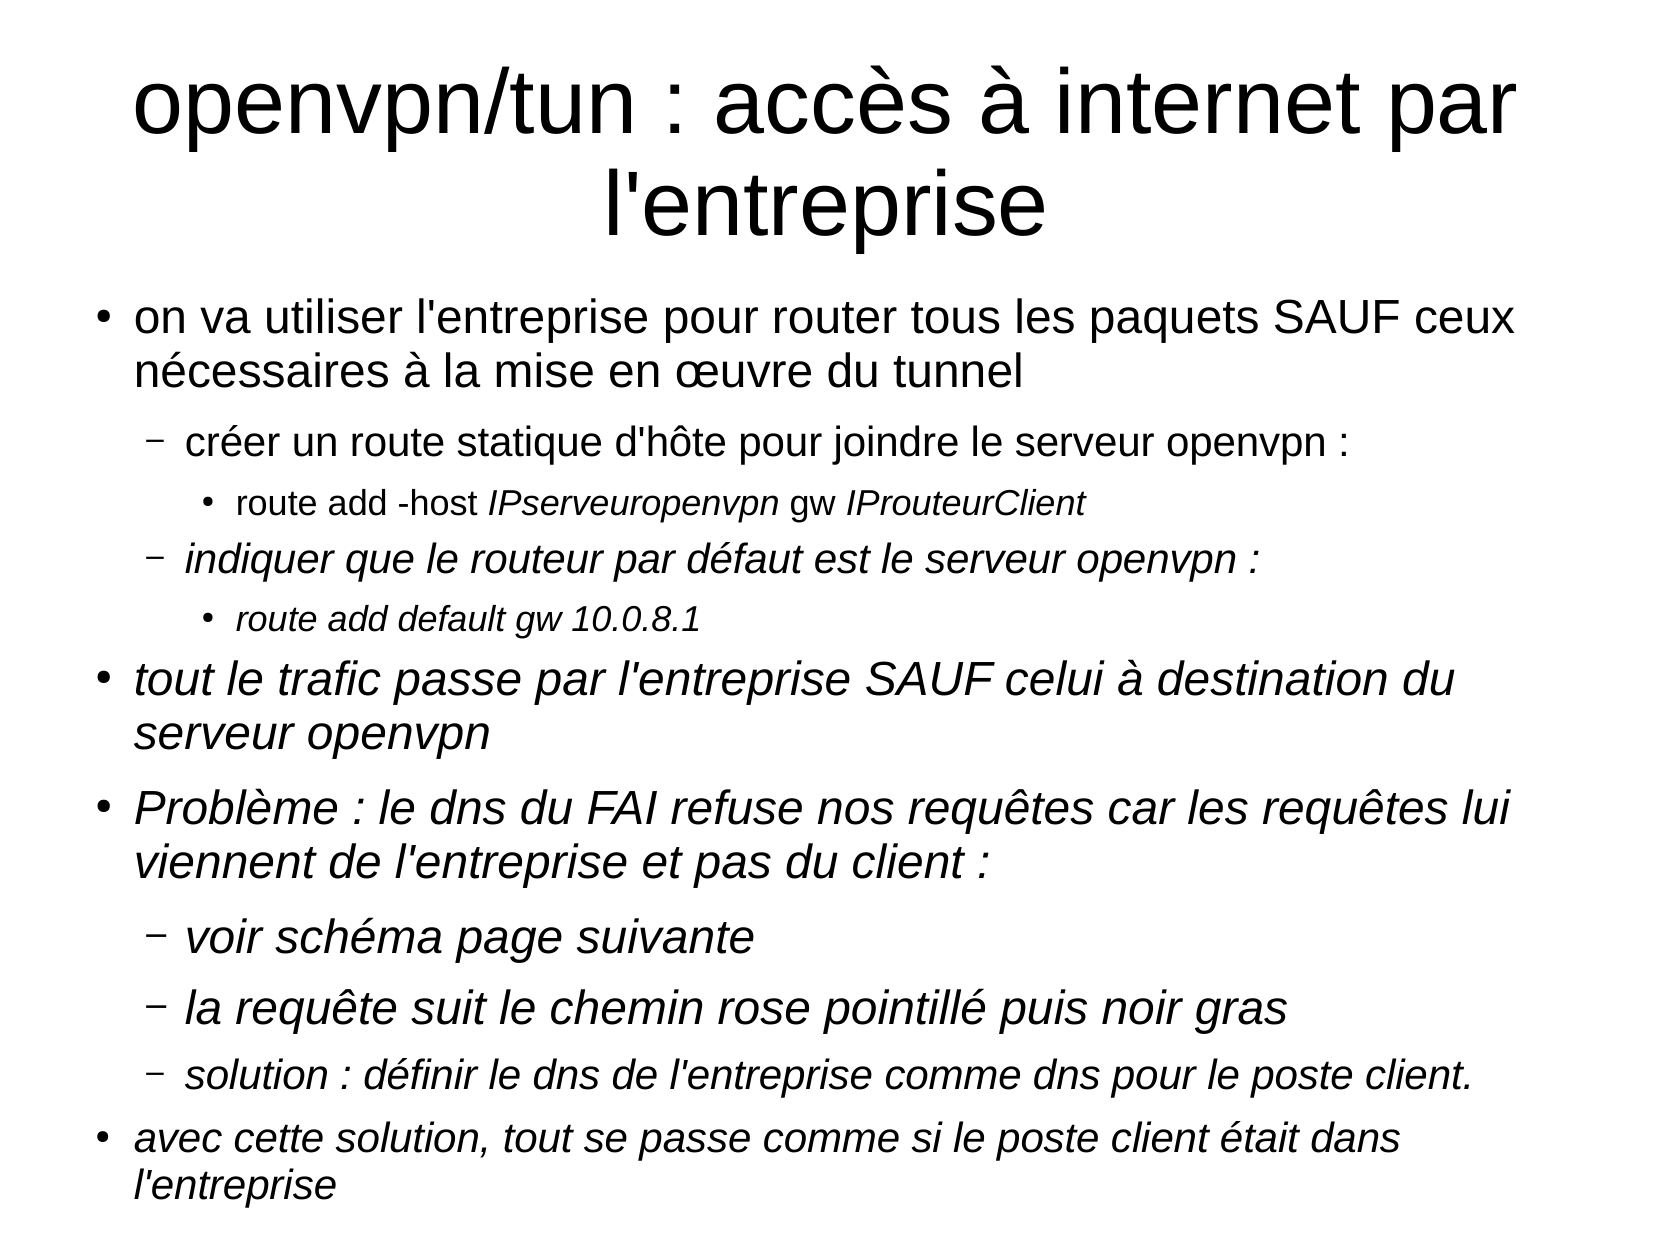

# openvpn/tun : accès à internet par l'entreprise
on va utiliser l'entreprise pour router tous les paquets SAUF ceux nécessaires à la mise en œuvre du tunnel
créer un route statique d'hôte pour joindre le serveur openvpn :
route add -host IPserveuropenvpn gw IProuteurClient
indiquer que le routeur par défaut est le serveur openvpn :
route add default gw 10.0.8.1
tout le trafic passe par l'entreprise SAUF celui à destination du serveur openvpn
Problème : le dns du FAI refuse nos requêtes car les requêtes lui viennent de l'entreprise et pas du client :
voir schéma page suivante
la requête suit le chemin rose pointillé puis noir gras
solution : définir le dns de l'entreprise comme dns pour le poste client.
avec cette solution, tout se passe comme si le poste client était dans l'entreprise